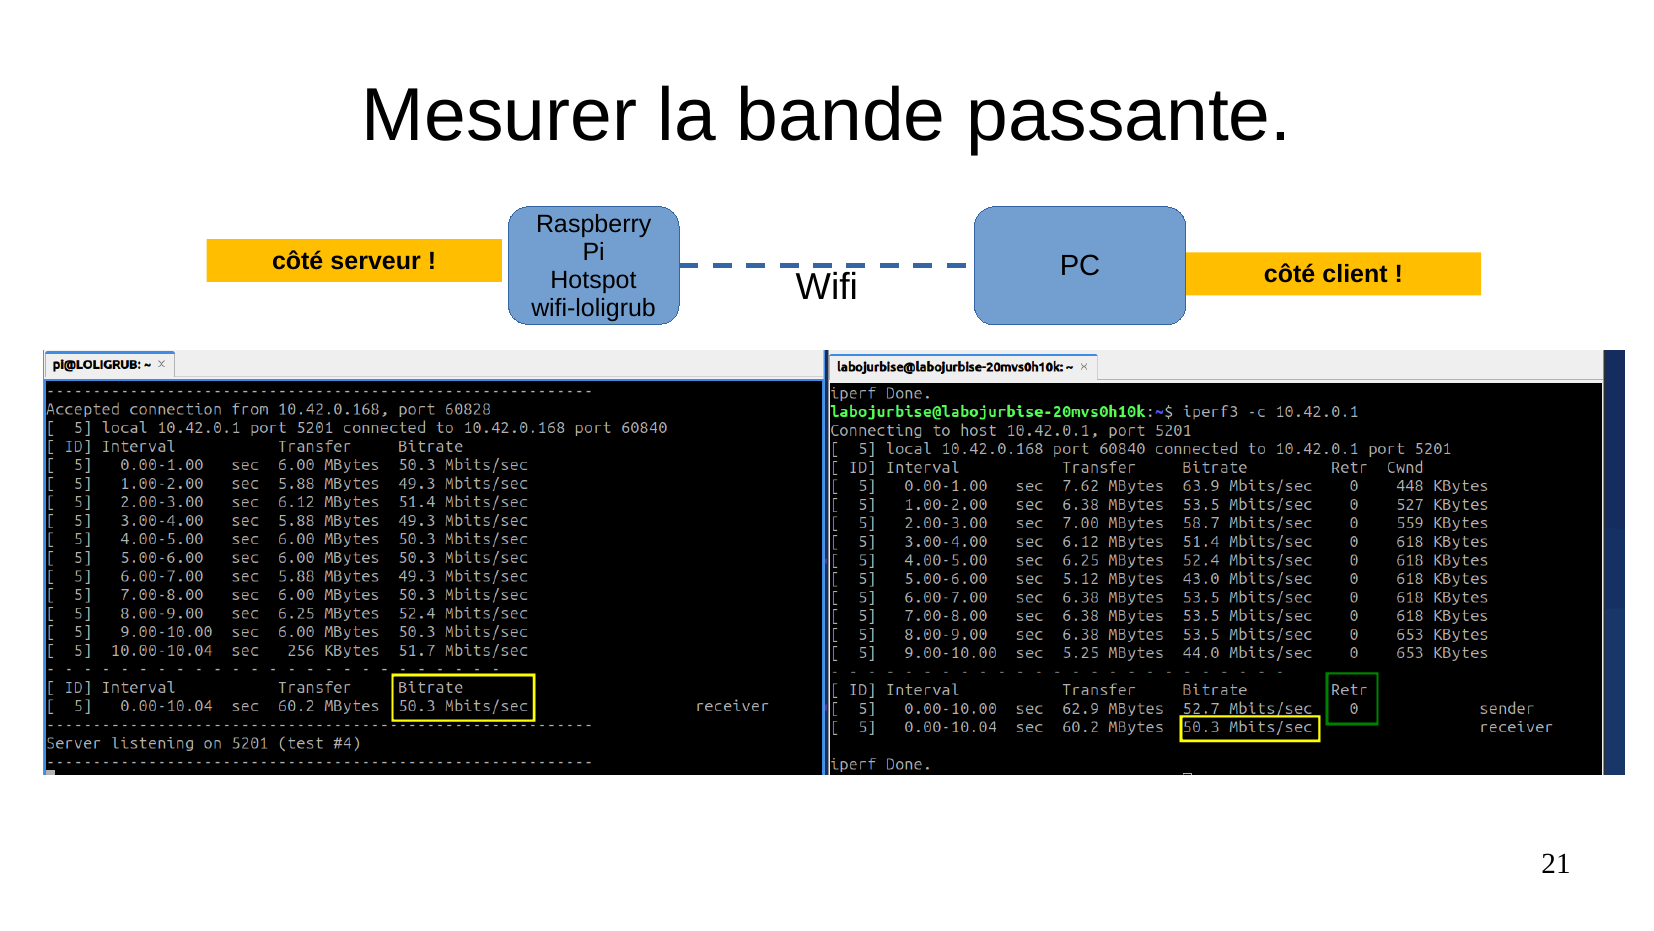

# Mesurer la bande passante.
RaspberryPi
Hotspot
wifi-loligrub
PC
côté serveur !
côté client !
21